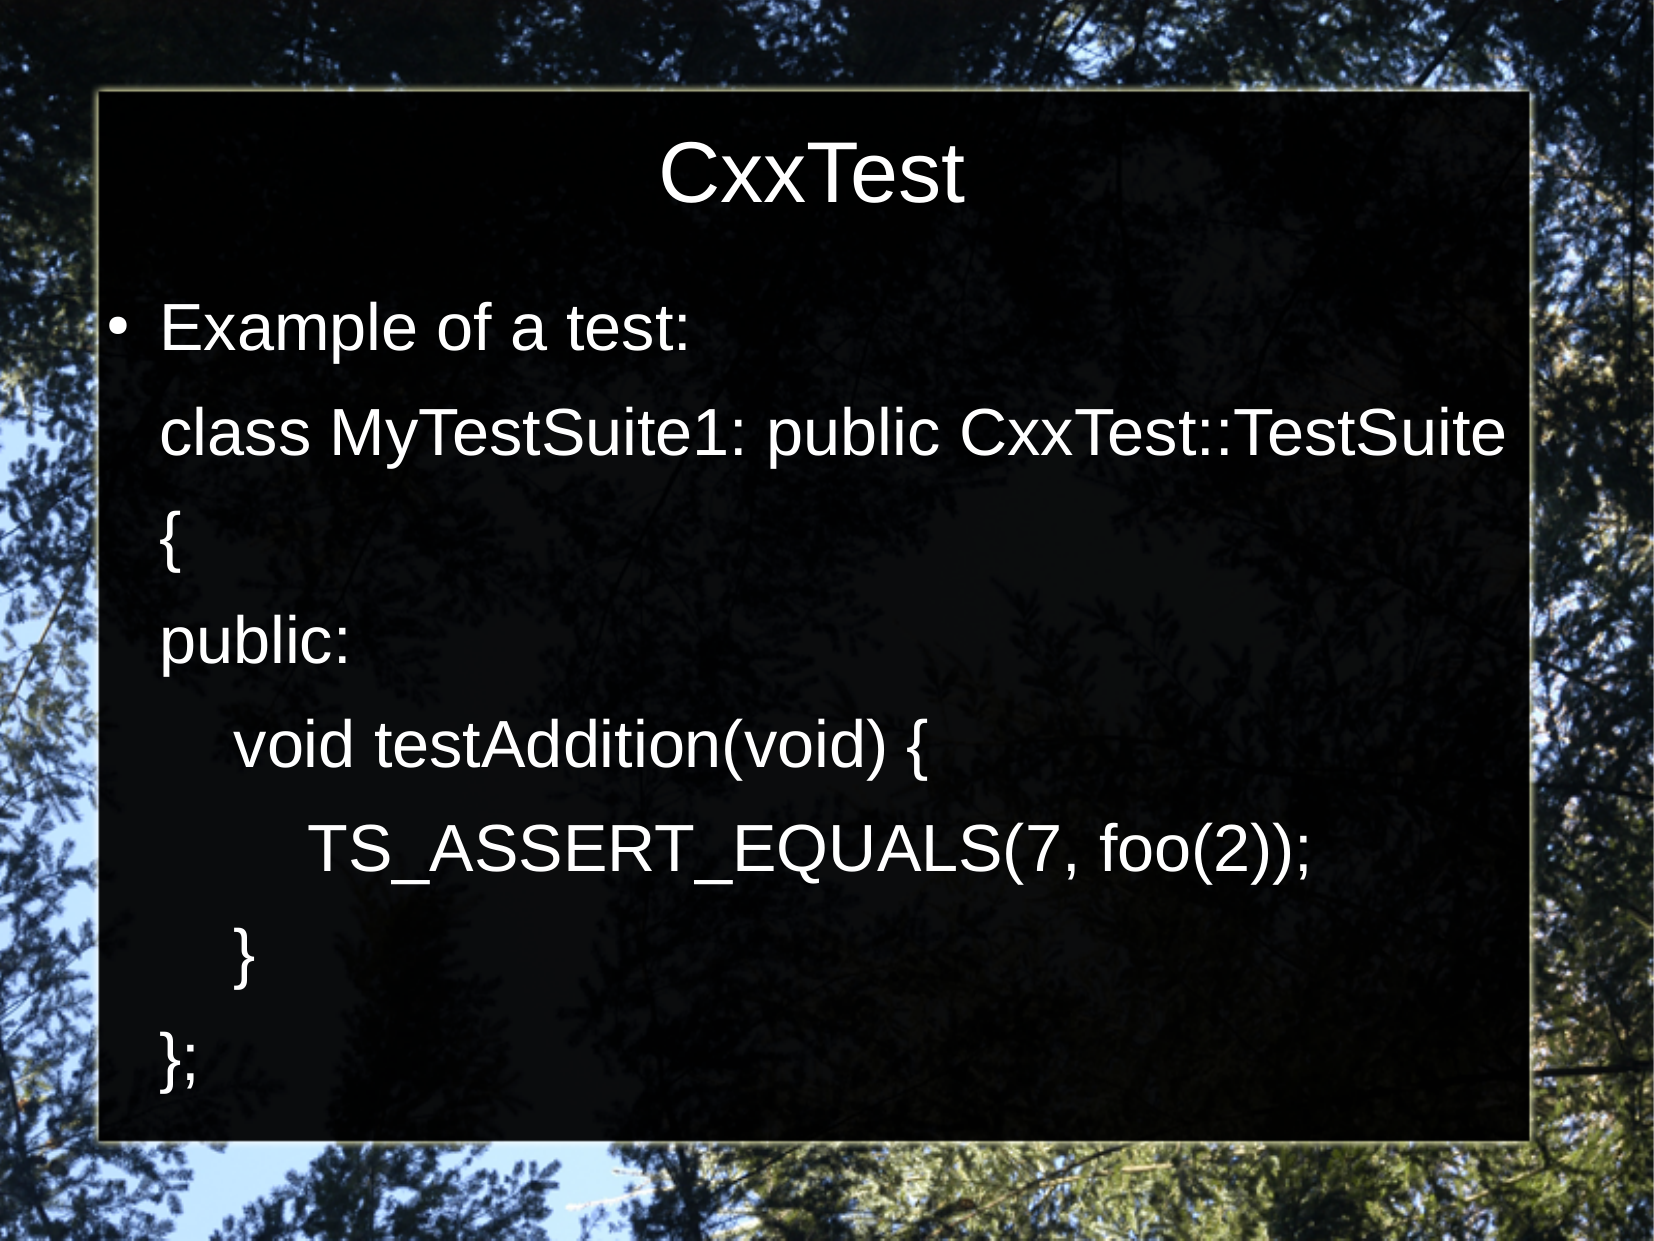

# CxxTest
Example of a test:
class MyTestSuite1: public CxxTest::TestSuite
{
public:
 void testAddition(void) {
 TS_ASSERT_EQUALS(7, foo(2));
 }
};